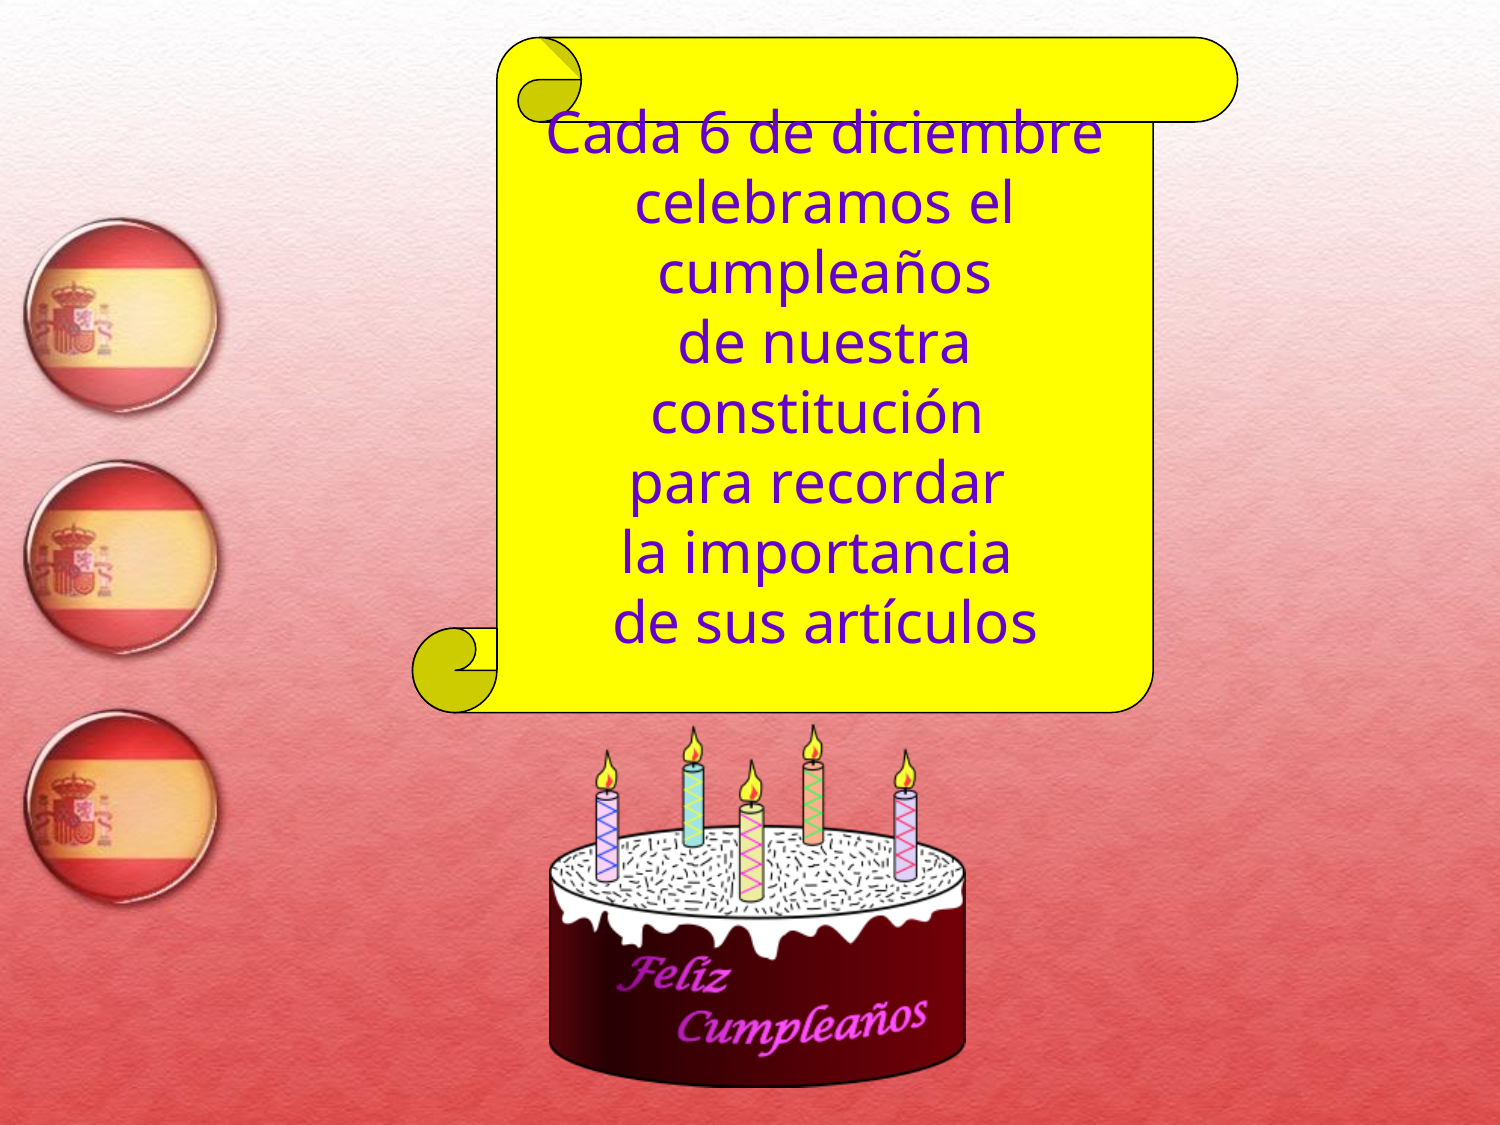

Cada 6 de diciembre
 celebramos el
cumpleaños
 de nuestra
constitución
para recordar
la importancia
de sus artículos
9